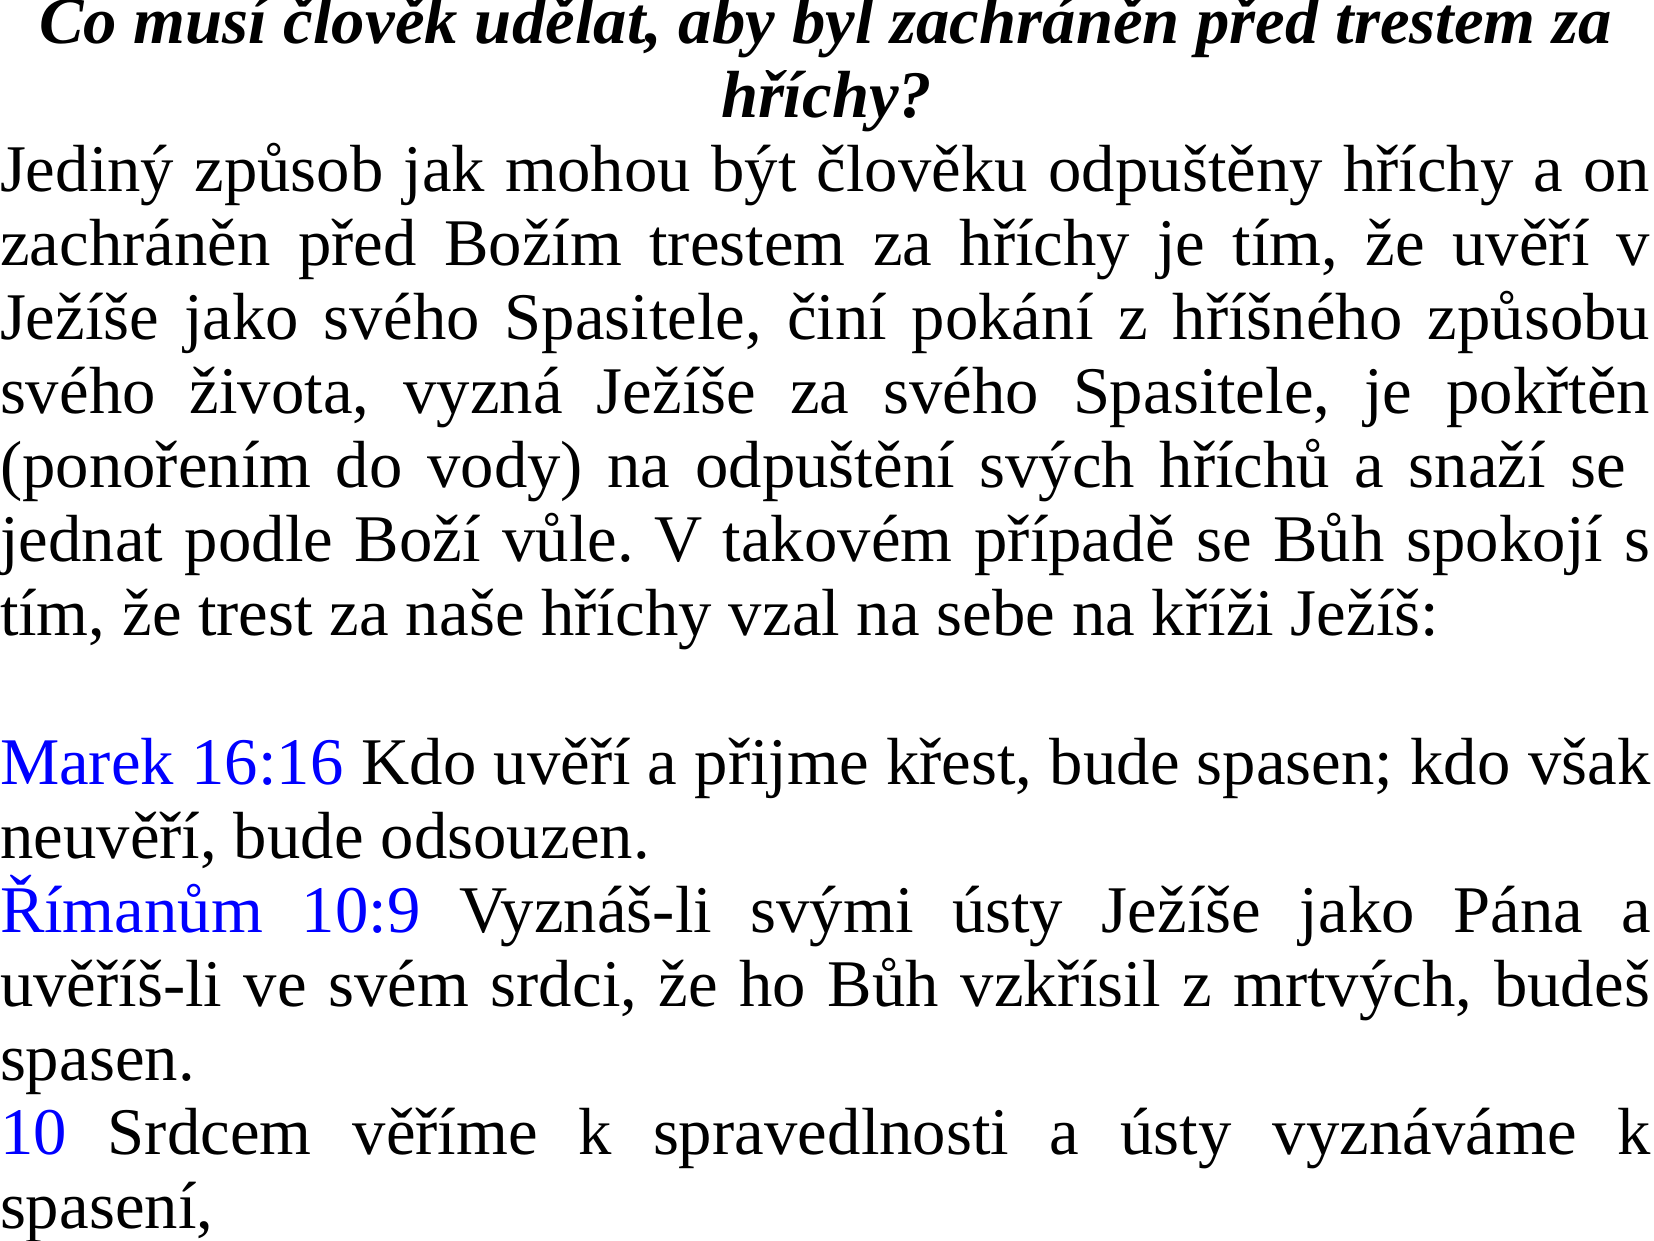

# Co musí člověk udělat, aby byl zachráněn před trestem za hříchy?
Jediný způsob jak mohou být člověku odpuštěny hříchy a on zachráněn před Božím trestem za hříchy je tím, že uvěří v Ježíše jako svého Spasitele, činí pokání z hříšného způsobu svého života, vyzná Ježíše za svého Spasitele, je pokřtěn (ponořením do vody) na odpuštění svých hříchů a snaží se jednat podle Boží vůle. V takovém případě se Bůh spokojí s tím, že trest za naše hříchy vzal na sebe na kříži Ježíš:
Marek 16:16 Kdo uvěří a přijme křest, bude spasen; kdo však neuvěří, bude odsouzen.
Římanům 10:9 Vyznáš-li svými ústy Ježíše jako Pána a uvěříš-li ve svém srdci, že ho Bůh vzkřísil z mrtvých, budeš spasen.
10 Srdcem věříme k spravedlnosti a ústy vyznáváme k spasení,